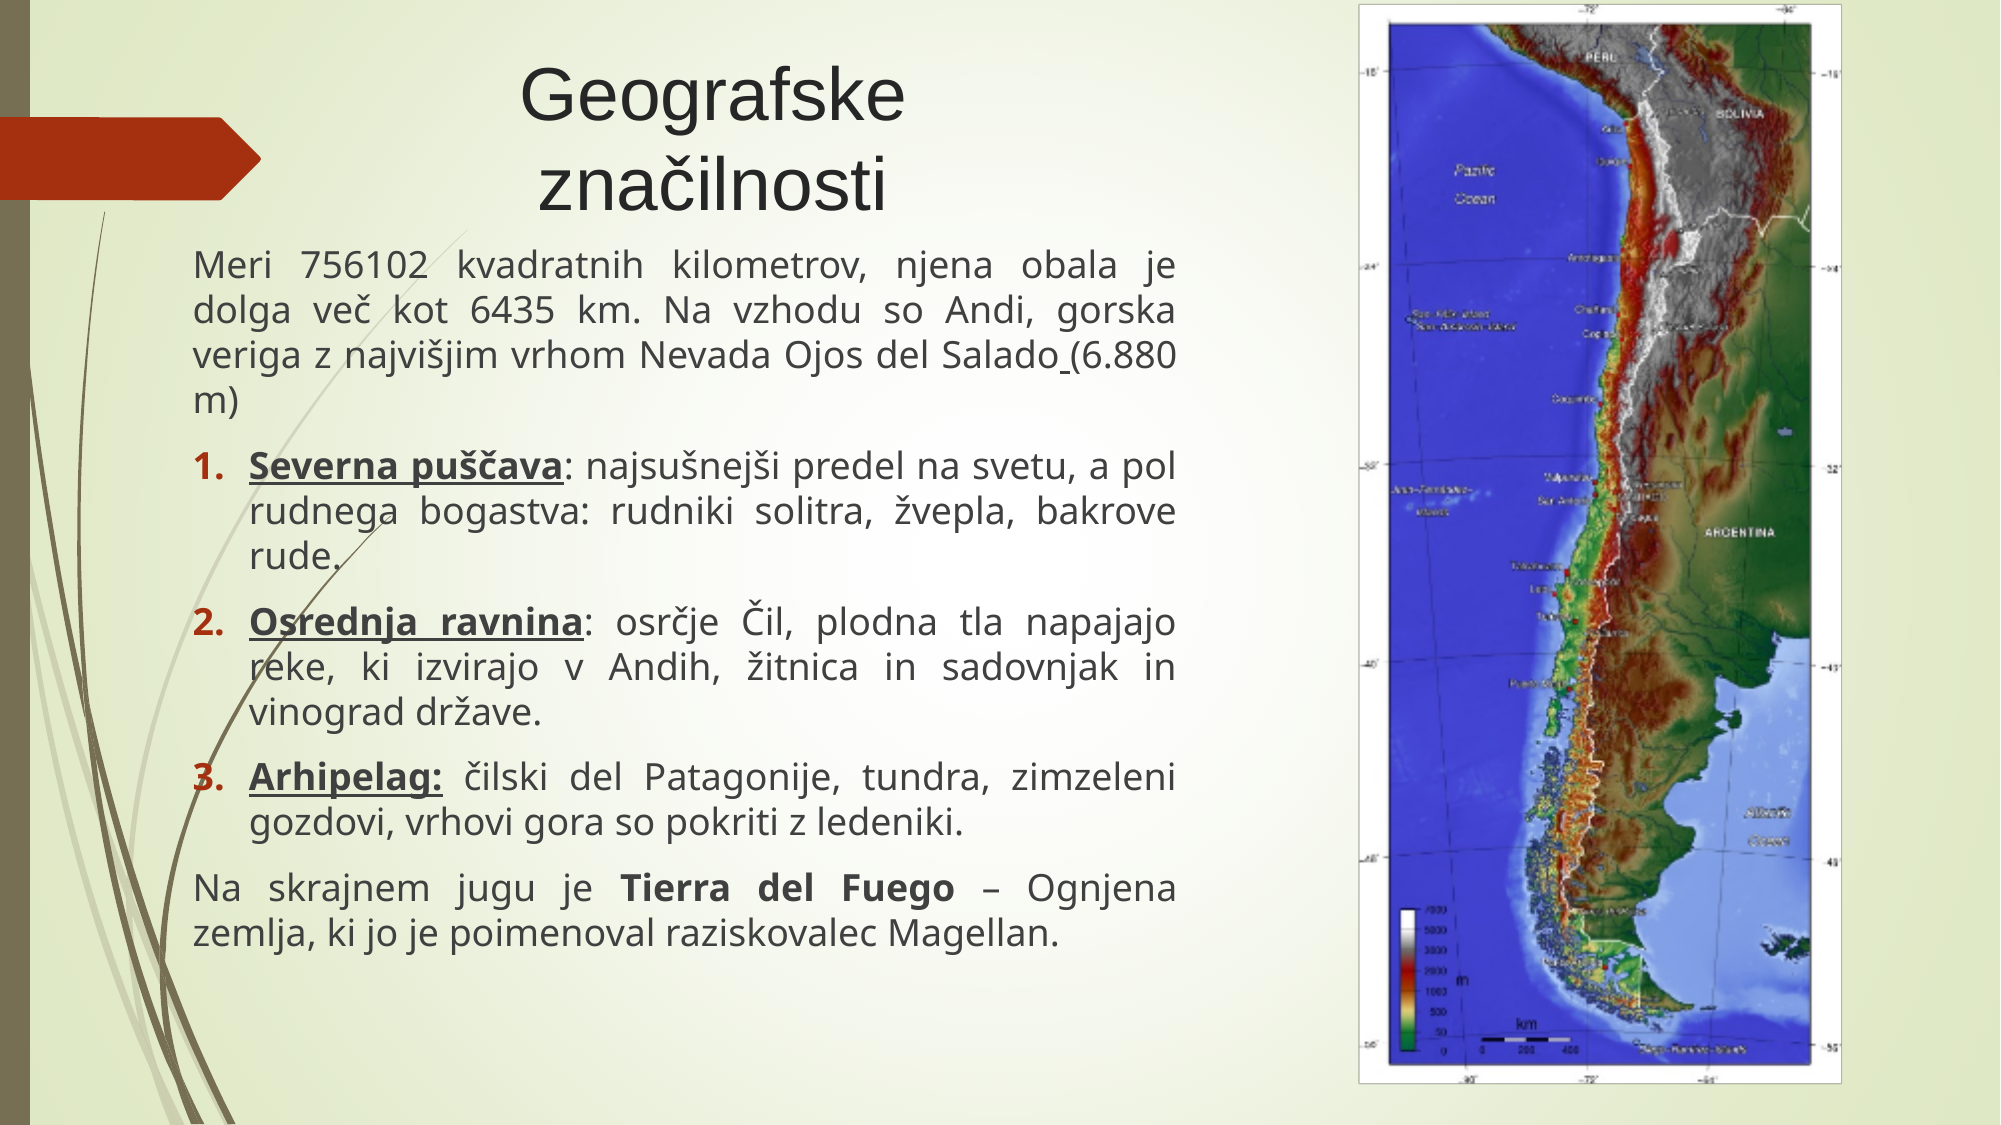

# Geografske značilnosti
Meri 756102 kvadratnih kilometrov, njena obala je dolga več kot 6435 km. Na vzhodu so Andi, gorska veriga z najvišjim vrhom Nevada Ojos del Salado (6.880 m)
Severna puščava: najsušnejši predel na svetu, a pol rudnega bogastva: rudniki solitra, žvepla, bakrove rude.
Osrednja ravnina: osrčje Čil, plodna tla napajajo reke, ki izvirajo v Andih, žitnica in sadovnjak in vinograd države.
Arhipelag: čilski del Patagonije, tundra, zimzeleni gozdovi, vrhovi gora so pokriti z ledeniki.
Na skrajnem jugu je Tierra del Fuego – Ognjena zemlja, ki jo je poimenoval raziskovalec Magellan.